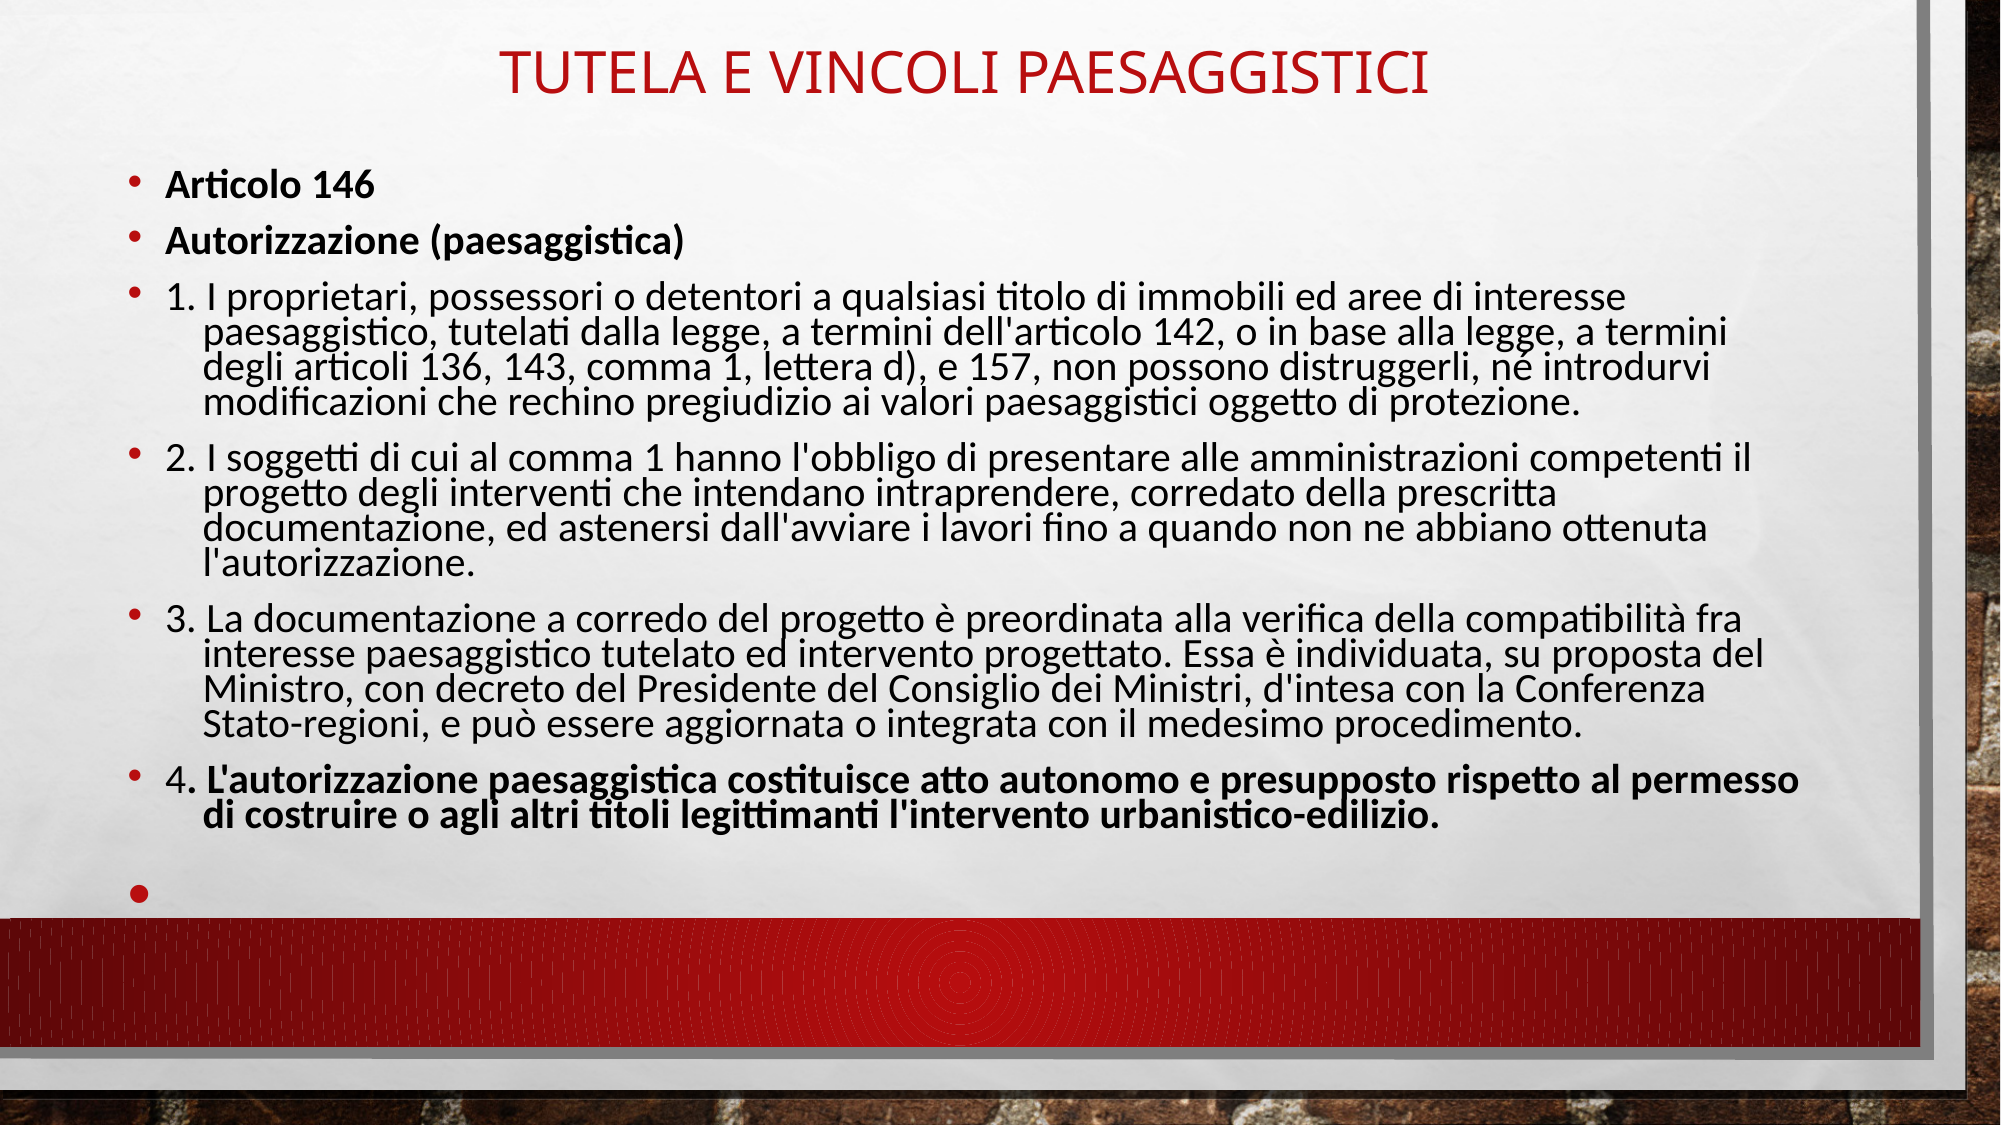

# Tutela e vincoli paesaggistici
Articolo 146
Autorizzazione (paesaggistica)
1. I proprietari, possessori o detentori a qualsiasi titolo di immobili ed aree di interesse paesaggistico, tutelati dalla legge, a termini dell'articolo 142, o in base alla legge, a termini degli articoli 136, 143, comma 1, lettera d), e 157, non possono distruggerli, né introdurvi modificazioni che rechino pregiudizio ai valori paesaggistici oggetto di protezione.
2. I soggetti di cui al comma 1 hanno l'obbligo di presentare alle amministrazioni competenti il progetto degli interventi che intendano intraprendere, corredato della prescritta documentazione, ed astenersi dall'avviare i lavori fino a quando non ne abbiano ottenuta l'autorizzazione.
3. La documentazione a corredo del progetto è preordinata alla verifica della compatibilità fra interesse paesaggistico tutelato ed intervento progettato. Essa è individuata, su proposta del Ministro, con decreto del Presidente del Consiglio dei Ministri, d'intesa con la Conferenza Stato-regioni, e può essere aggiornata o integrata con il medesimo procedimento.
4. L'autorizzazione paesaggistica costituisce atto autonomo e presupposto rispetto al permesso di costruire o agli altri titoli legittimanti l'intervento urbanistico-edilizio.